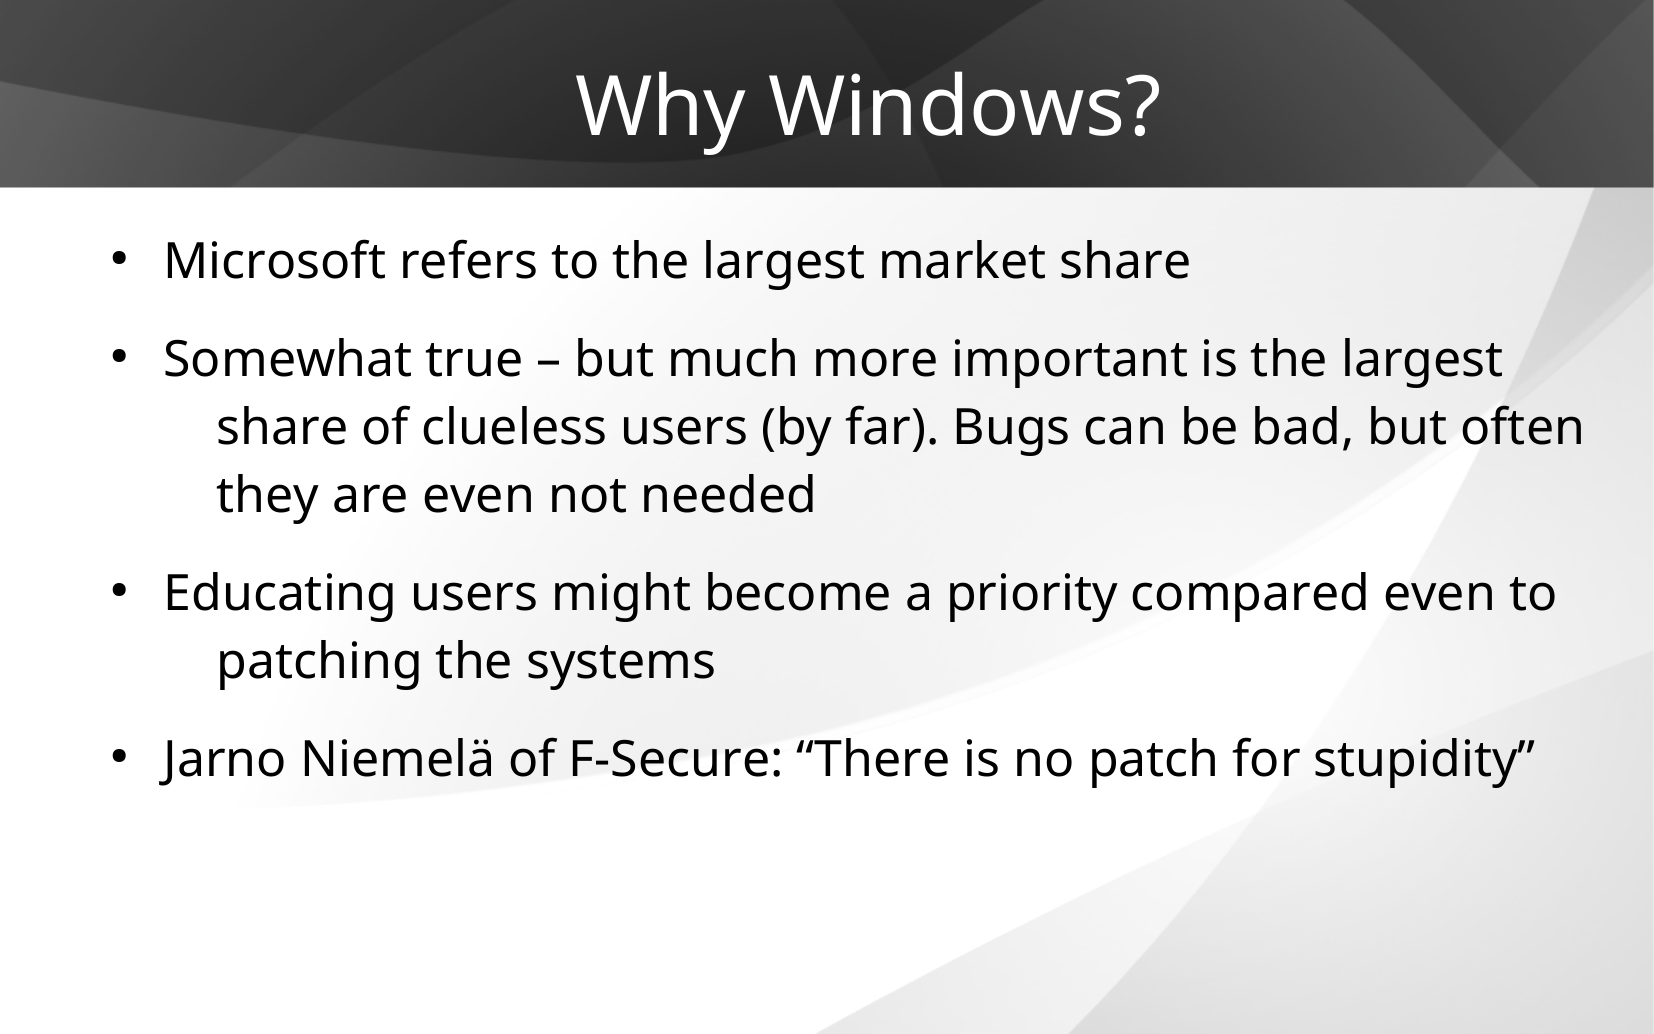

# Why Windows?
Microsoft refers to the largest market share
Somewhat true – but much more important is the largest share of clueless users (by far). Bugs can be bad, but often they are even not needed
Educating users might become a priority compared even to patching the systems
Jarno Niemelä of F-Secure: “There is no patch for stupidity”